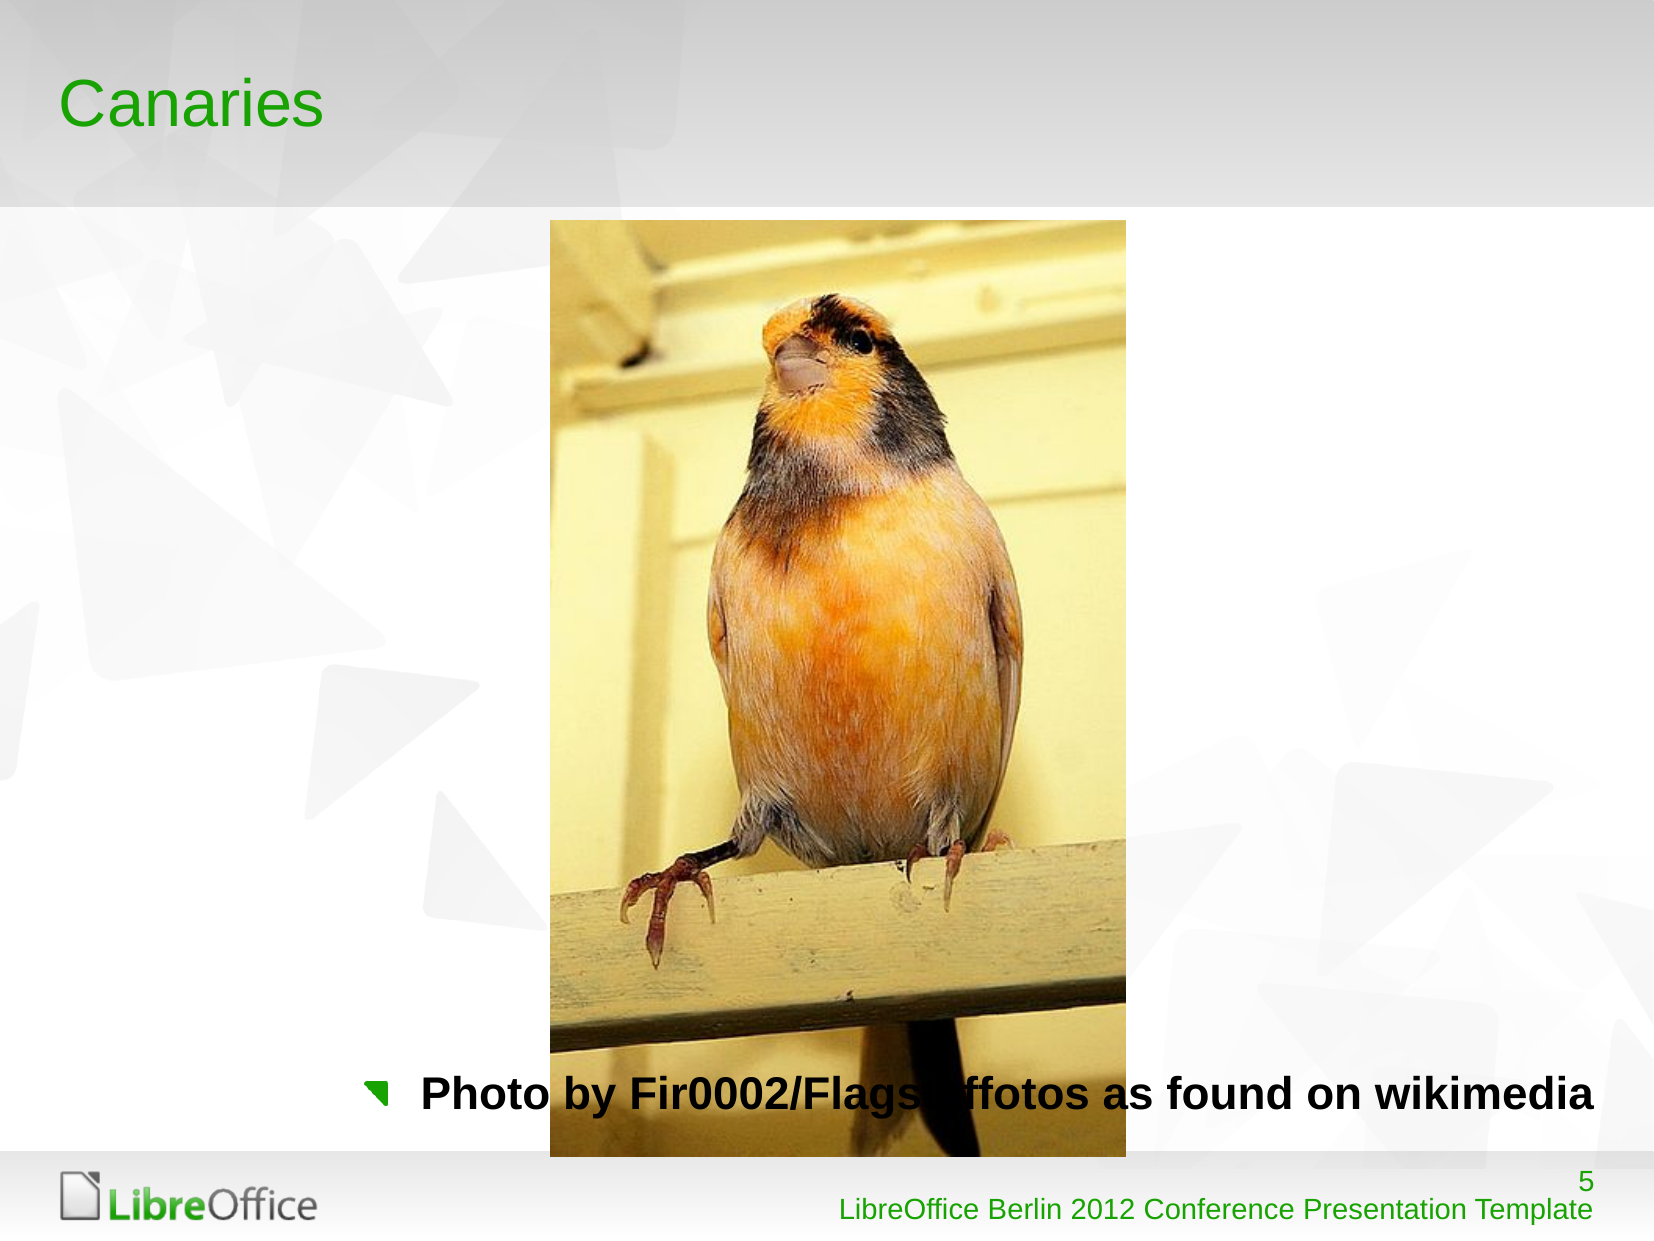

# Canaries
 Photo by Fir0002/Flagstaffotos as found on wikimedia
5
LibreOffice Berlin 2012 Conference Presentation Template